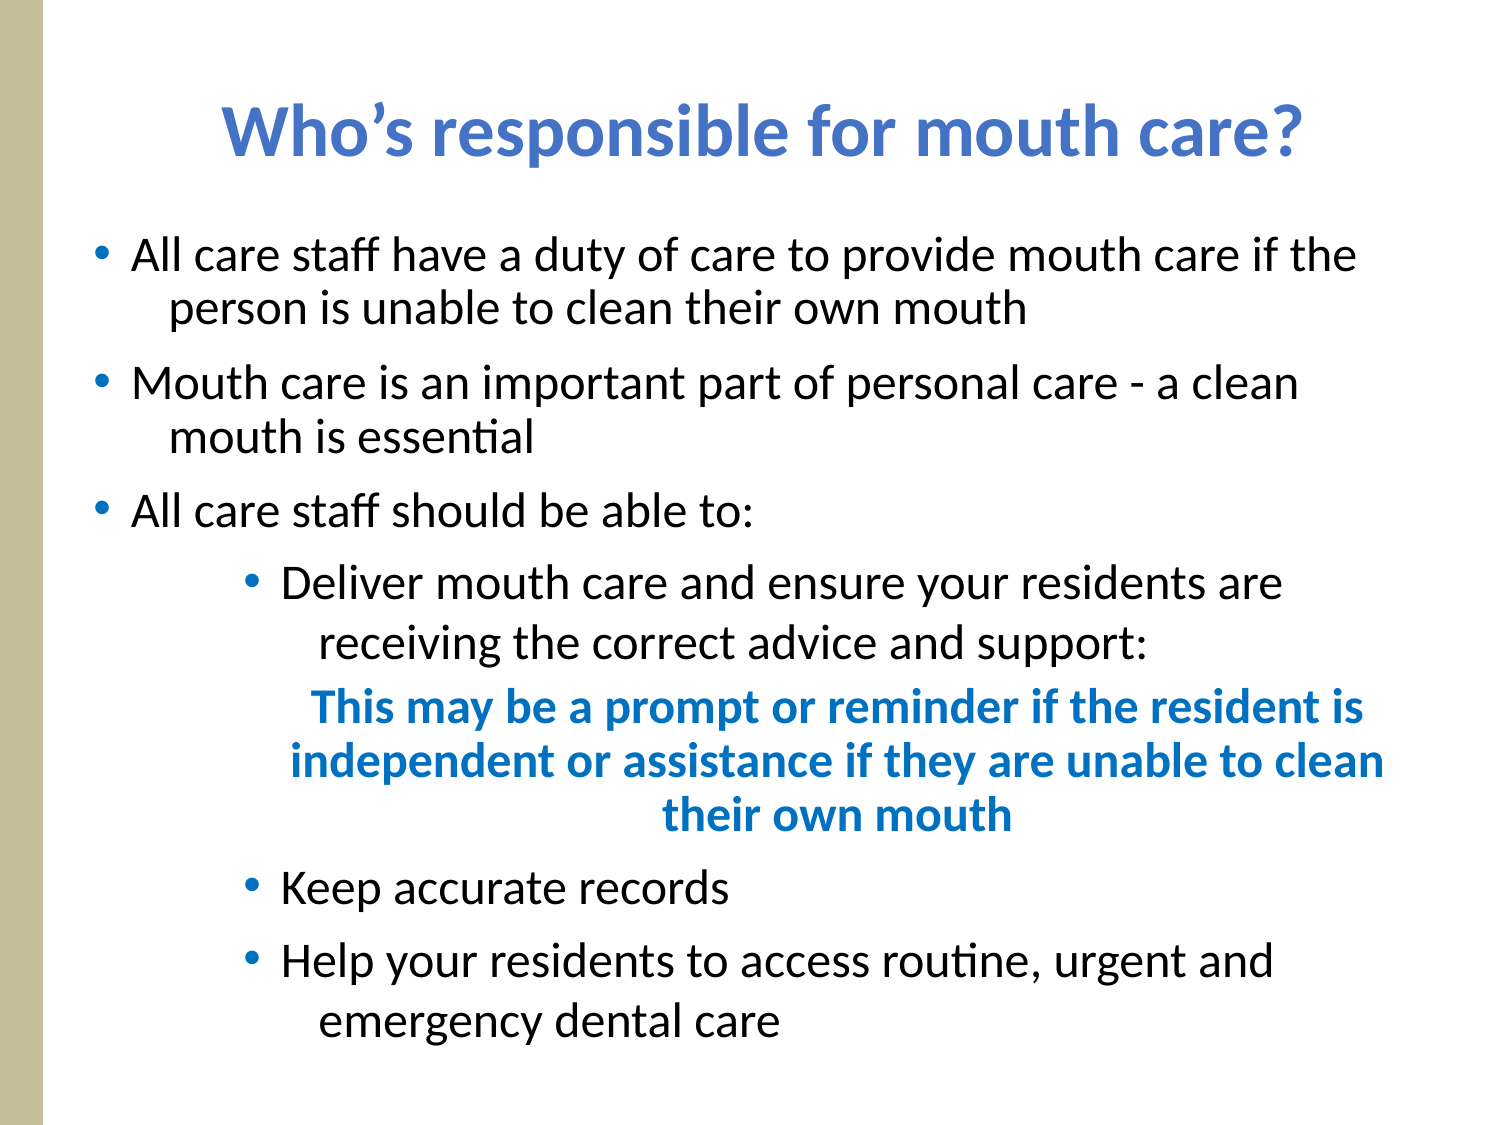

# Who’s responsible for mouth care?
All care staff have a duty of care to provide mouth care if the person is unable to clean their own mouth
Mouth care is an important part of personal care - a clean mouth is essential
All care staff should be able to:
Deliver mouth care and ensure your residents are receiving the correct advice and support:
This may be a prompt or reminder if the resident is independent or assistance if they are unable to clean their own mouth
Keep accurate records
Help your residents to access routine, urgent and emergency dental care